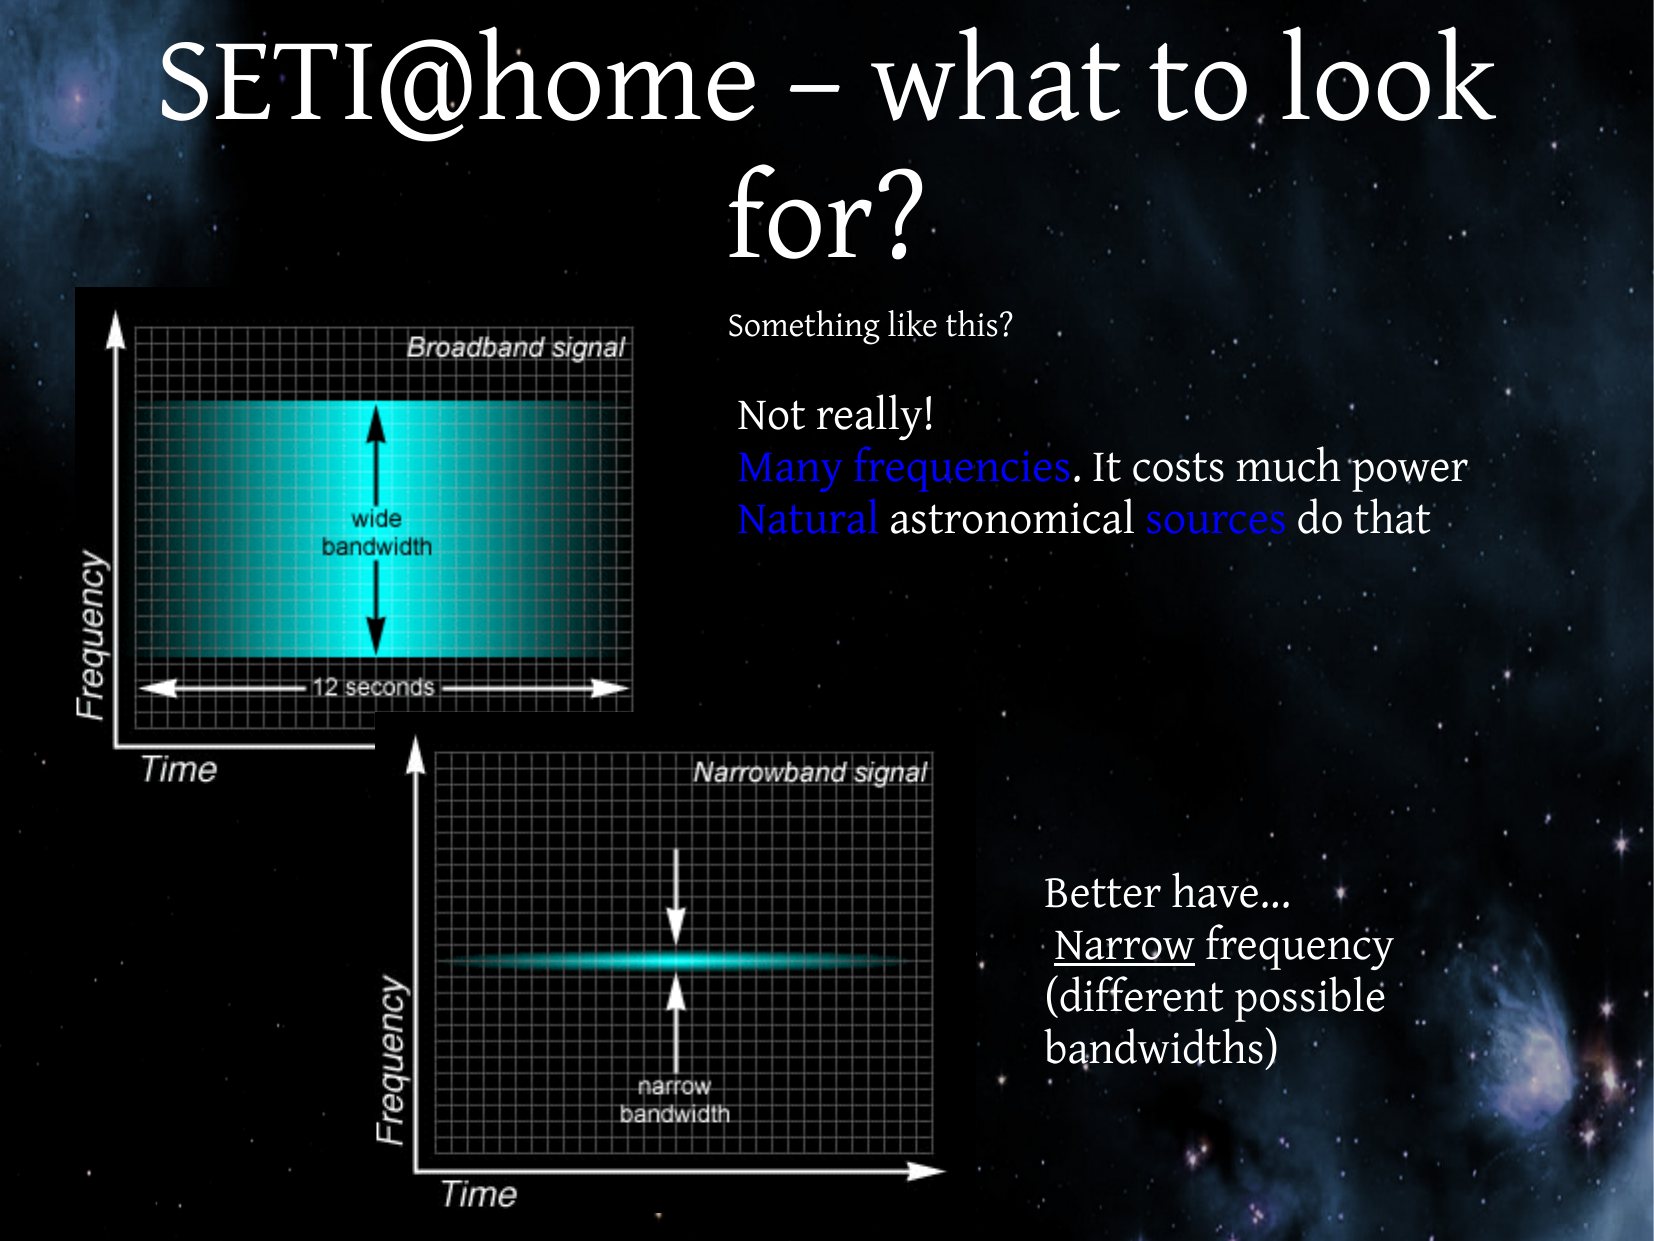

# SETI@home – what to look for?
Something like this?
 Not really!
 Many frequencies. It costs much power
 Natural astronomical sources do that
Better have...
 Narrow frequency
(different possible bandwidths)